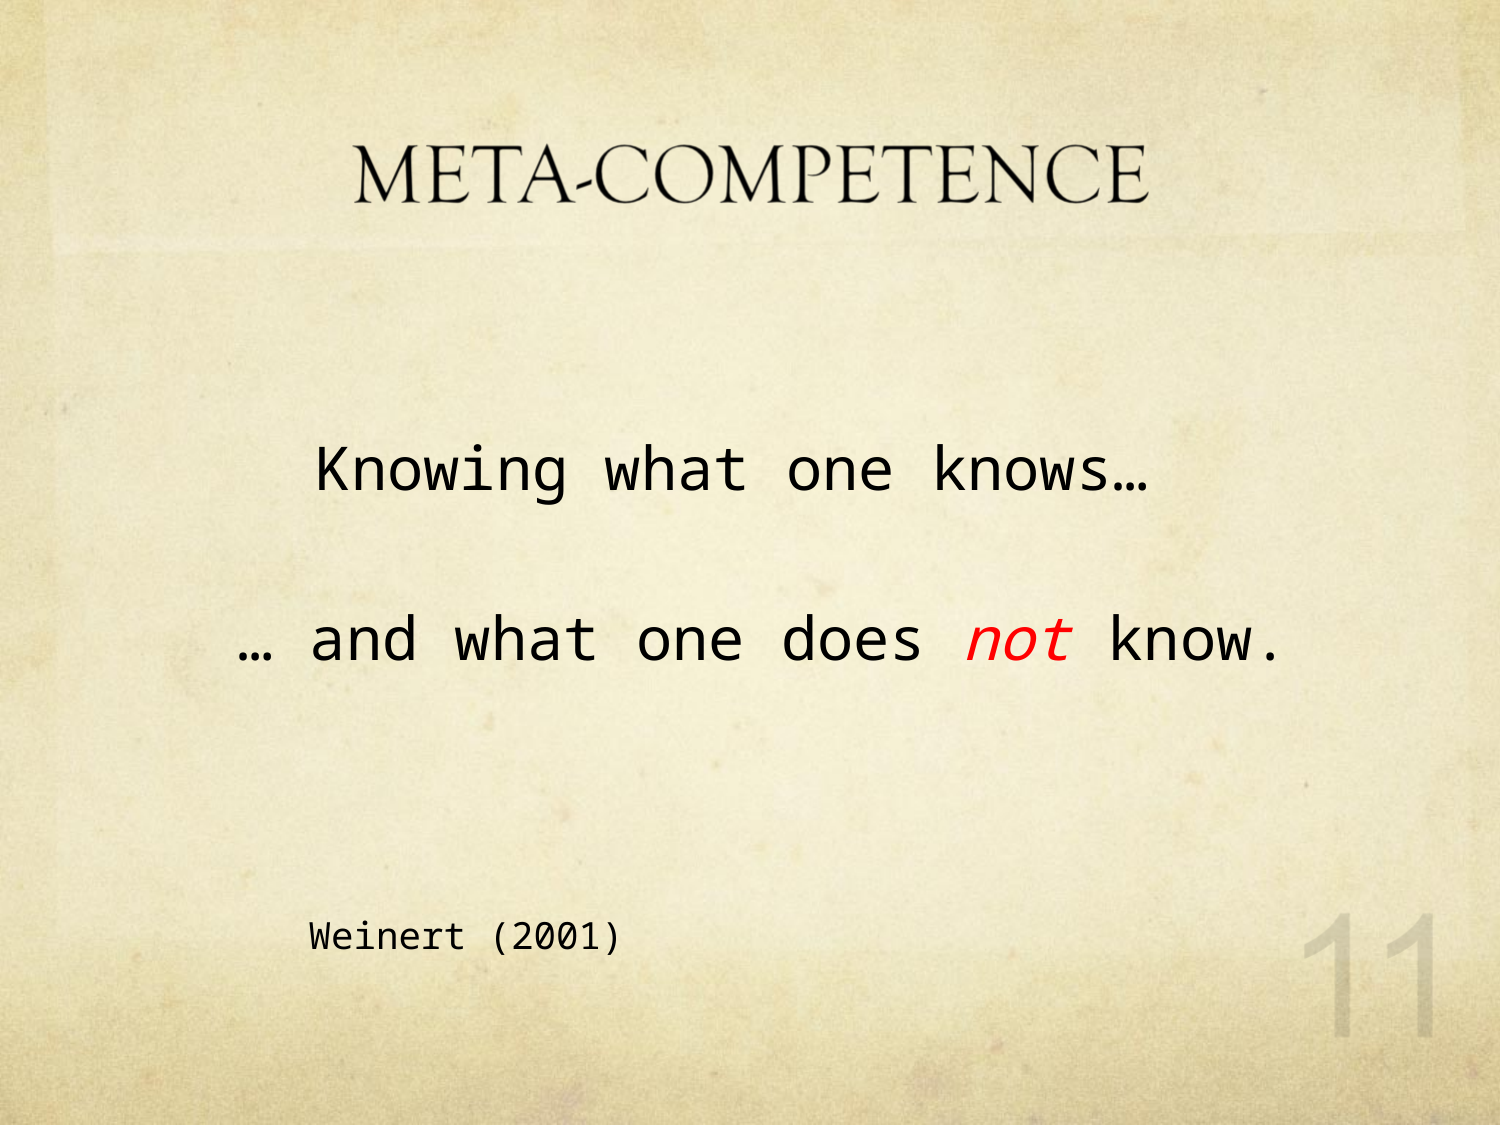

# Knowing what one knows…
 … and what one does not know.
 Weinert (2001)